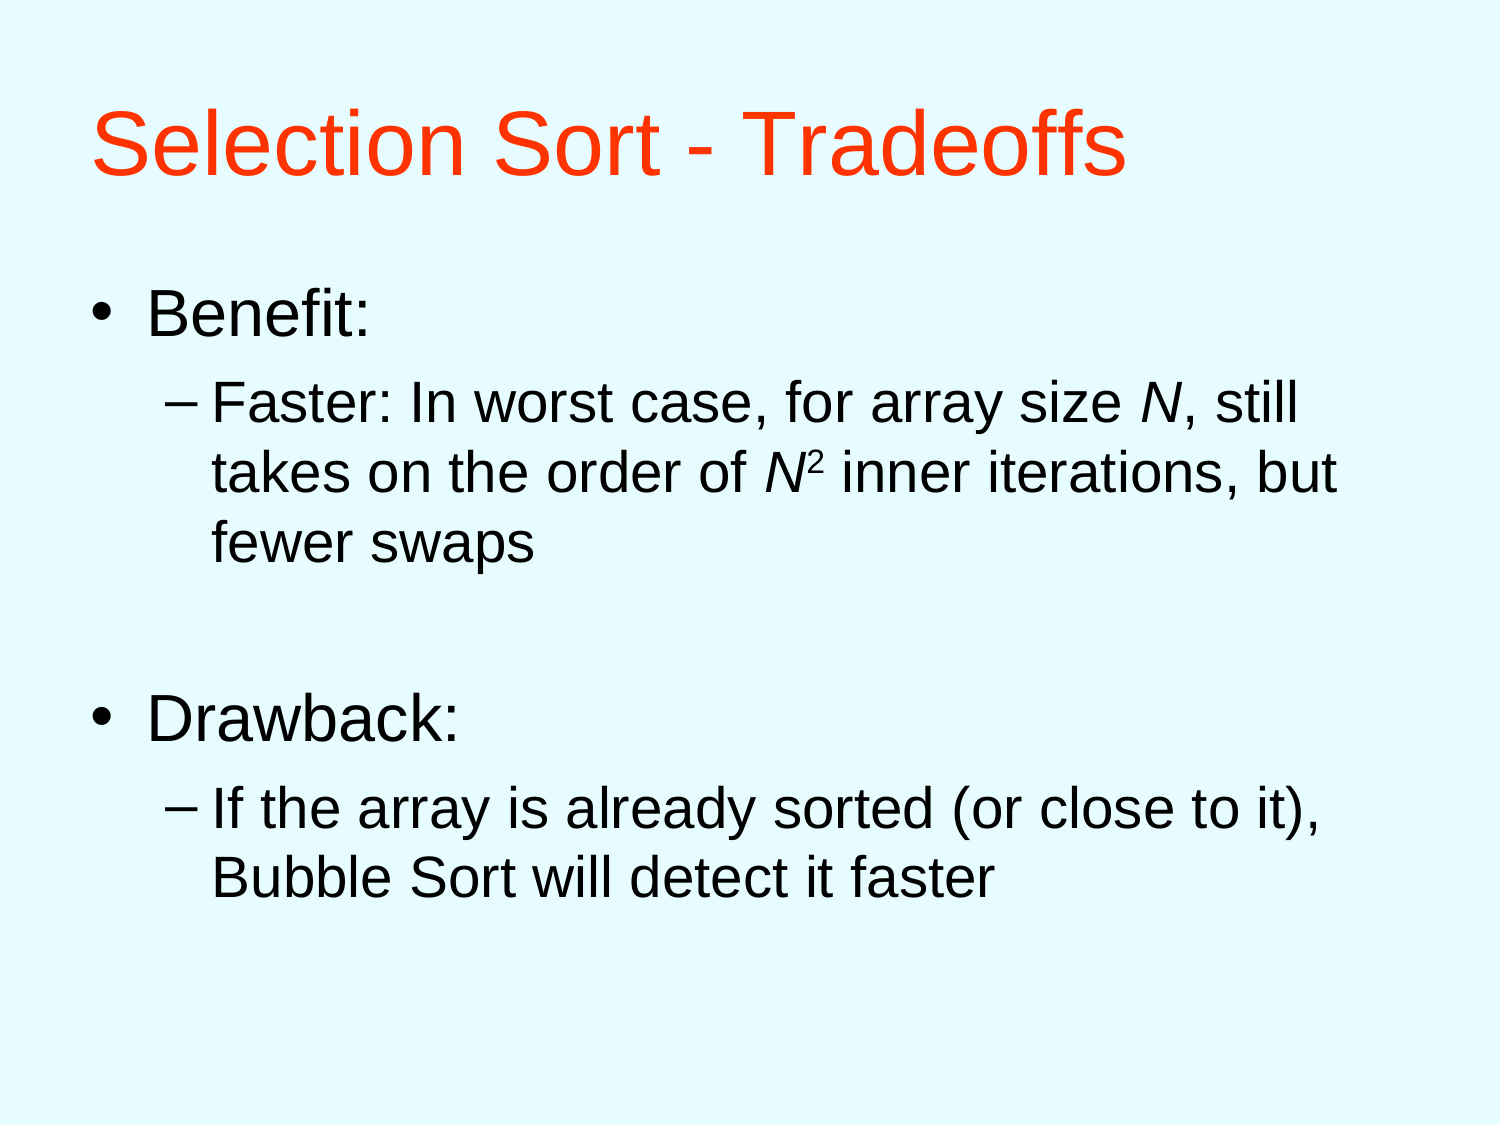

# Selection Sort - Tradeoffs
Benefit:
Faster: In worst case, for array size N, still takes on the order of N2 inner iterations, but fewer swaps
Drawback:
If the array is already sorted (or close to it), Bubble Sort will detect it faster